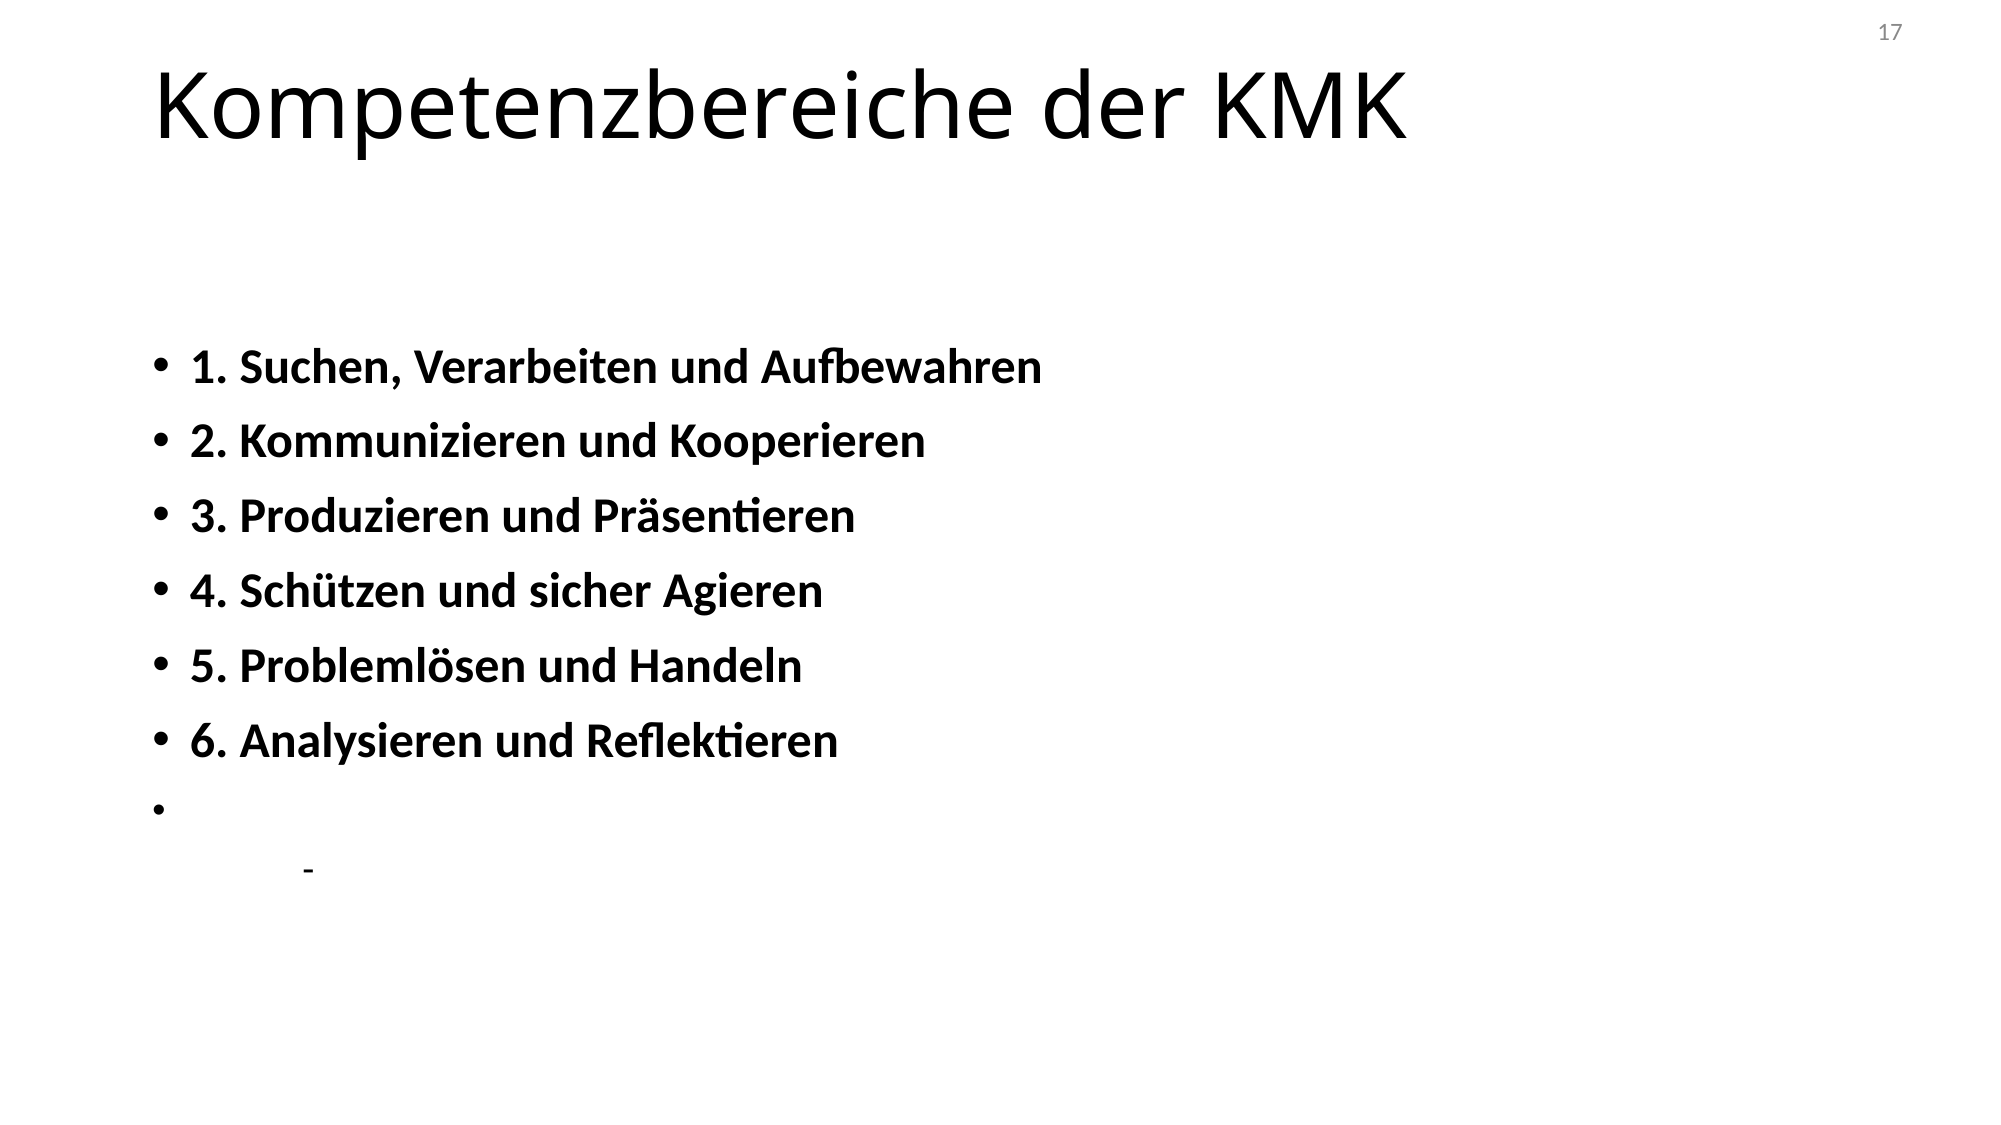

# Kompetenzbereiche der KMK
17
1. Suchen, Verarbeiten und Aufbewahren
2. Kommunizieren und Kooperieren
3. Produzieren und Präsentieren
4. Schützen und sicher Agieren
5. Problemlösen und Handeln
6. Analysieren und Reflektieren